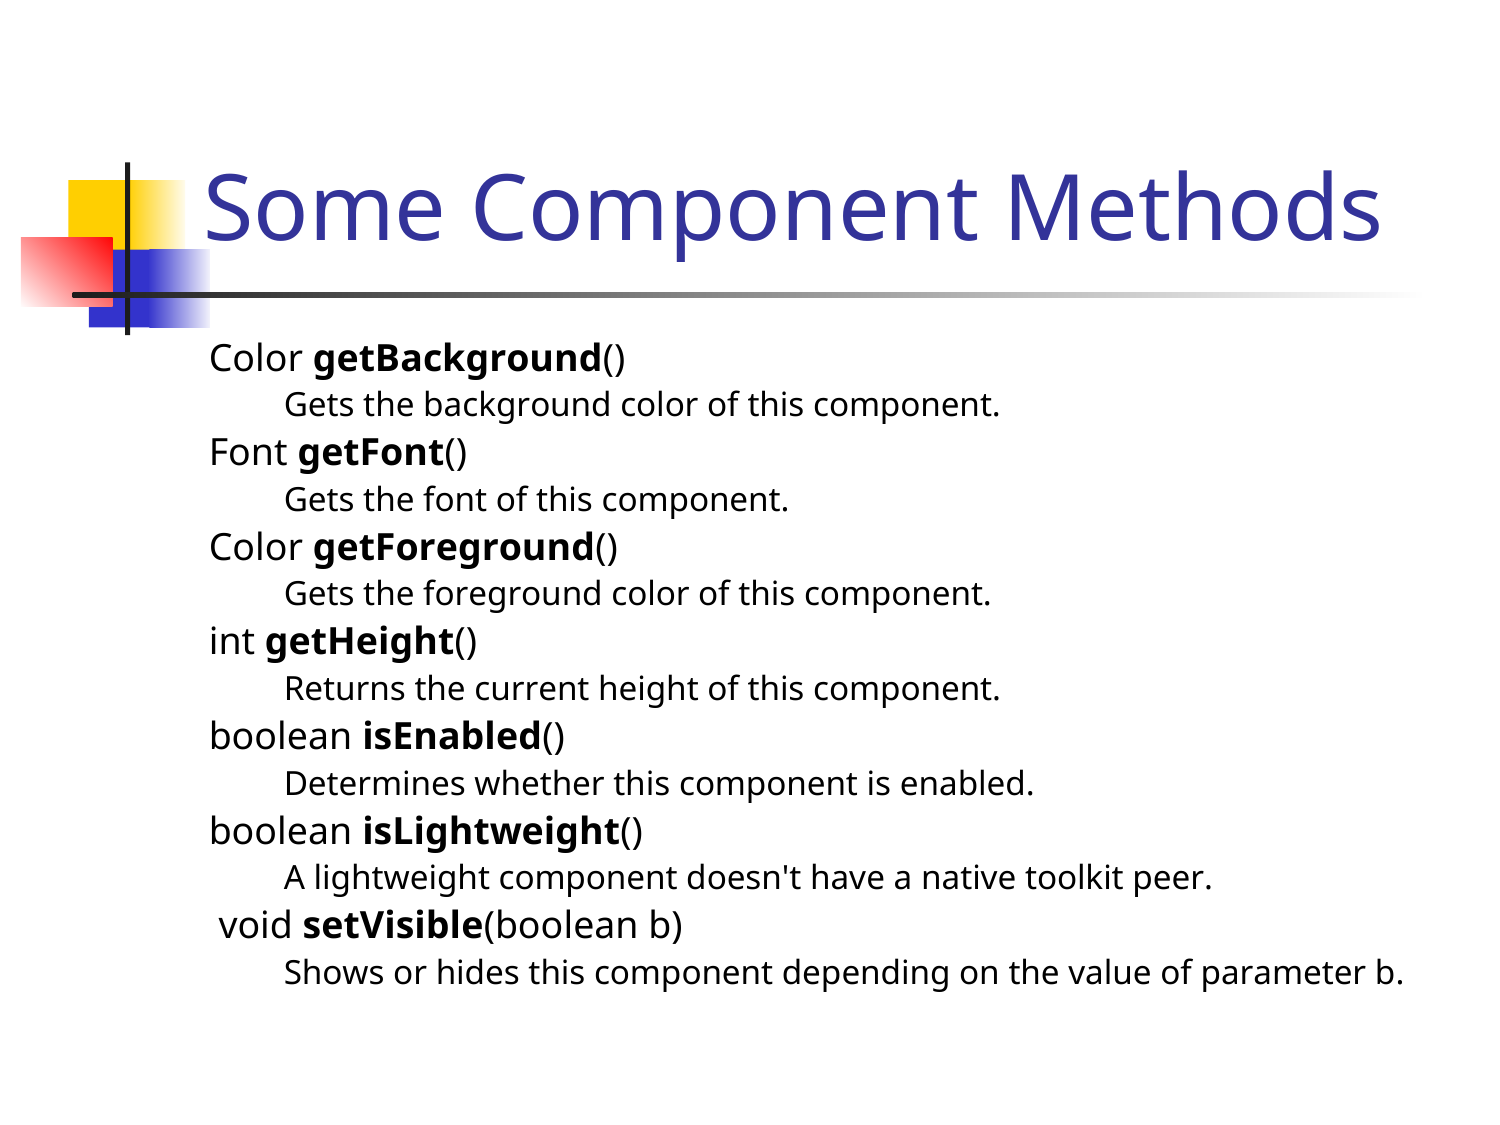

# Some Component Methods
Color getBackground()
Gets the background color of this component.
Font getFont()
Gets the font of this component.
Color getForeground()
Gets the foreground color of this component.
int getHeight()
Returns the current height of this component.
boolean isEnabled()
Determines whether this component is enabled.
boolean isLightweight()
A lightweight component doesn't have a native toolkit peer.
 void setVisible(boolean b)
Shows or hides this component depending on the value of parameter b.